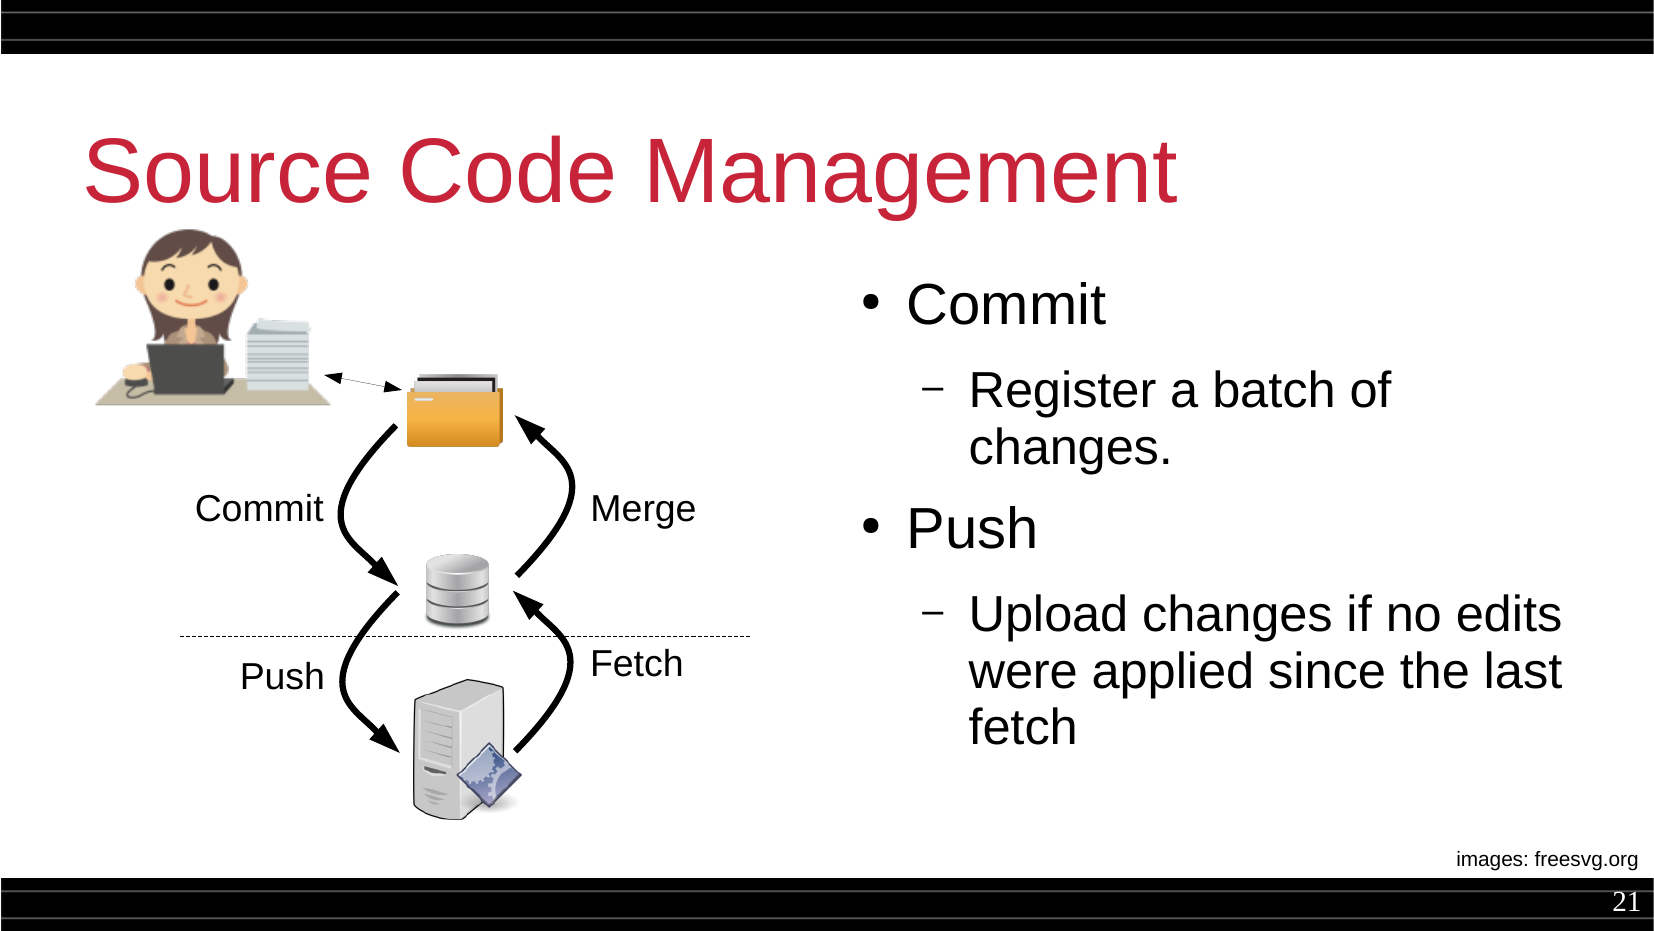

# Source Code Management
Commit
Register a batch of changes.
Push
Upload changes if no edits were applied since the last fetch
Commit
Merge
Fetch
Push
images: freesvg.org